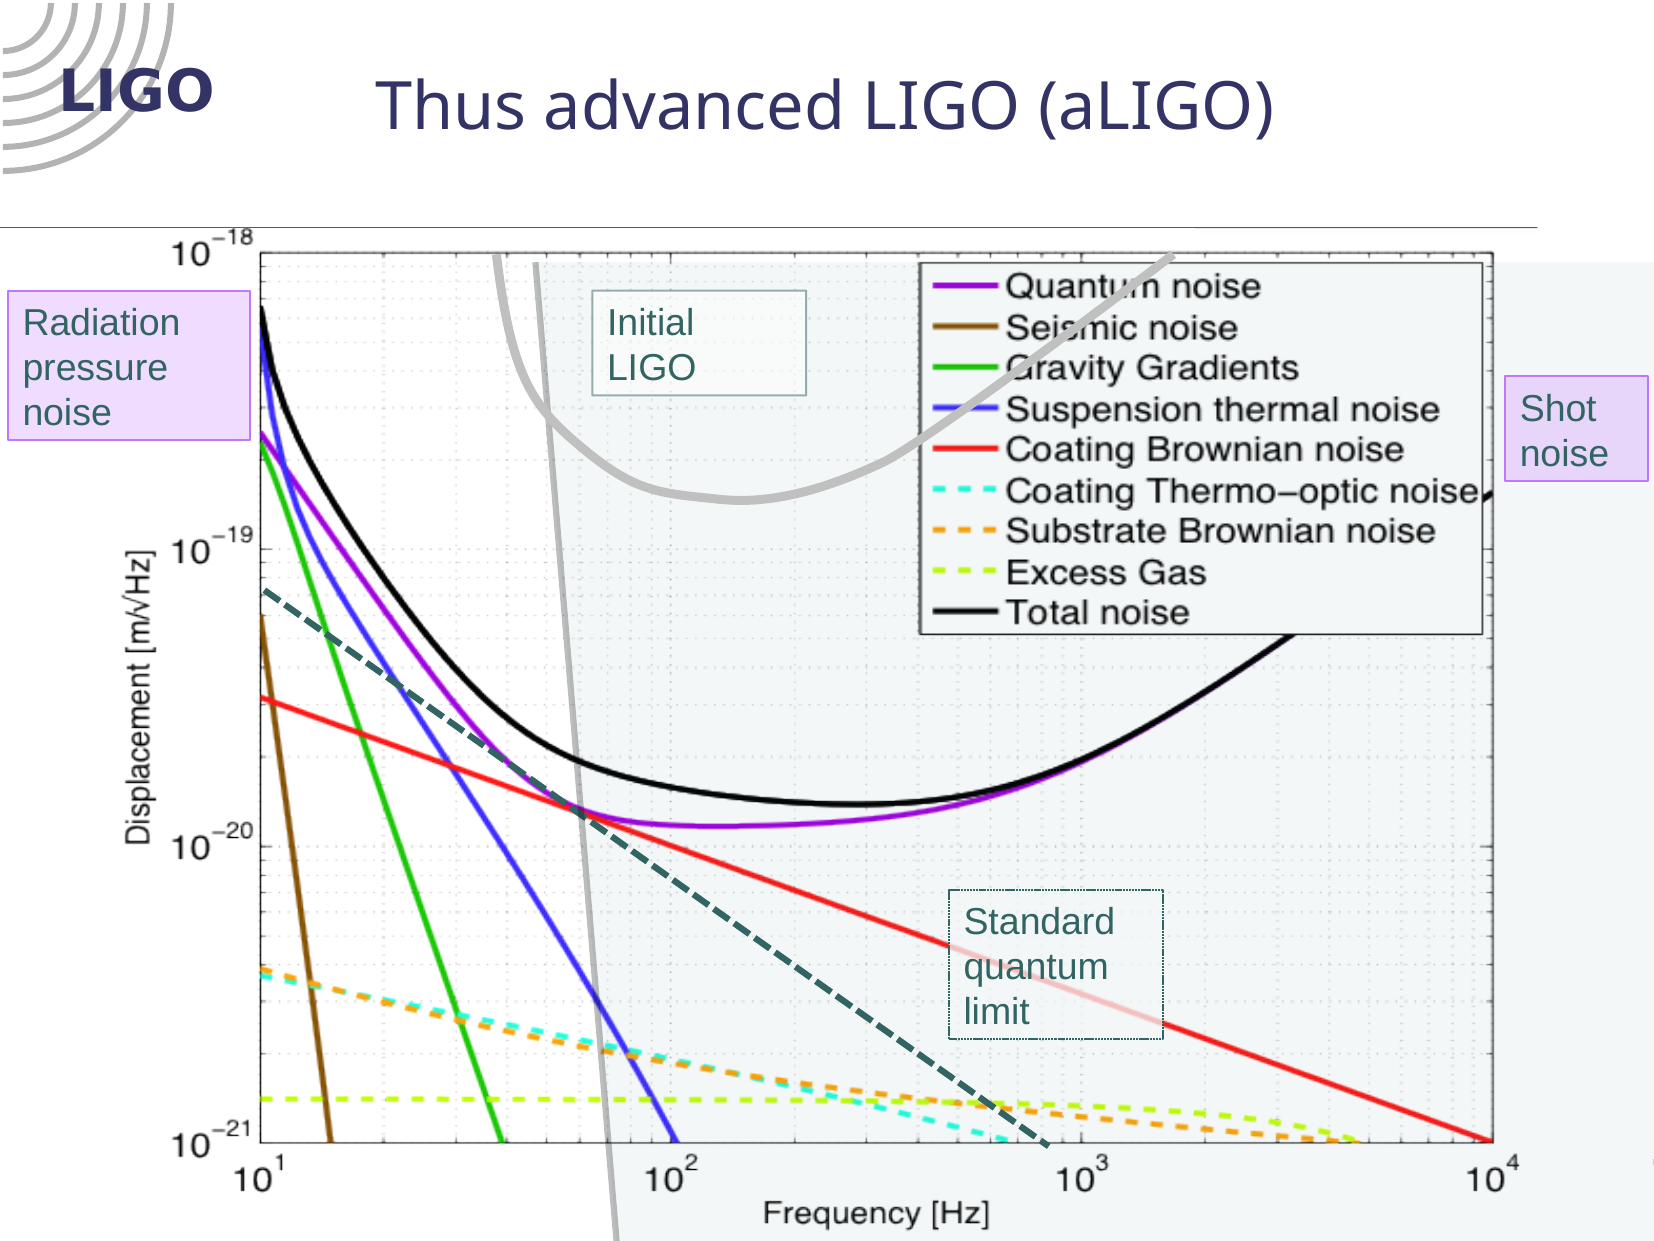

# Thus advanced LIGO (aLIGO)
Radiation pressure noise
Initial LIGO
Shot noise
Standard quantum limit